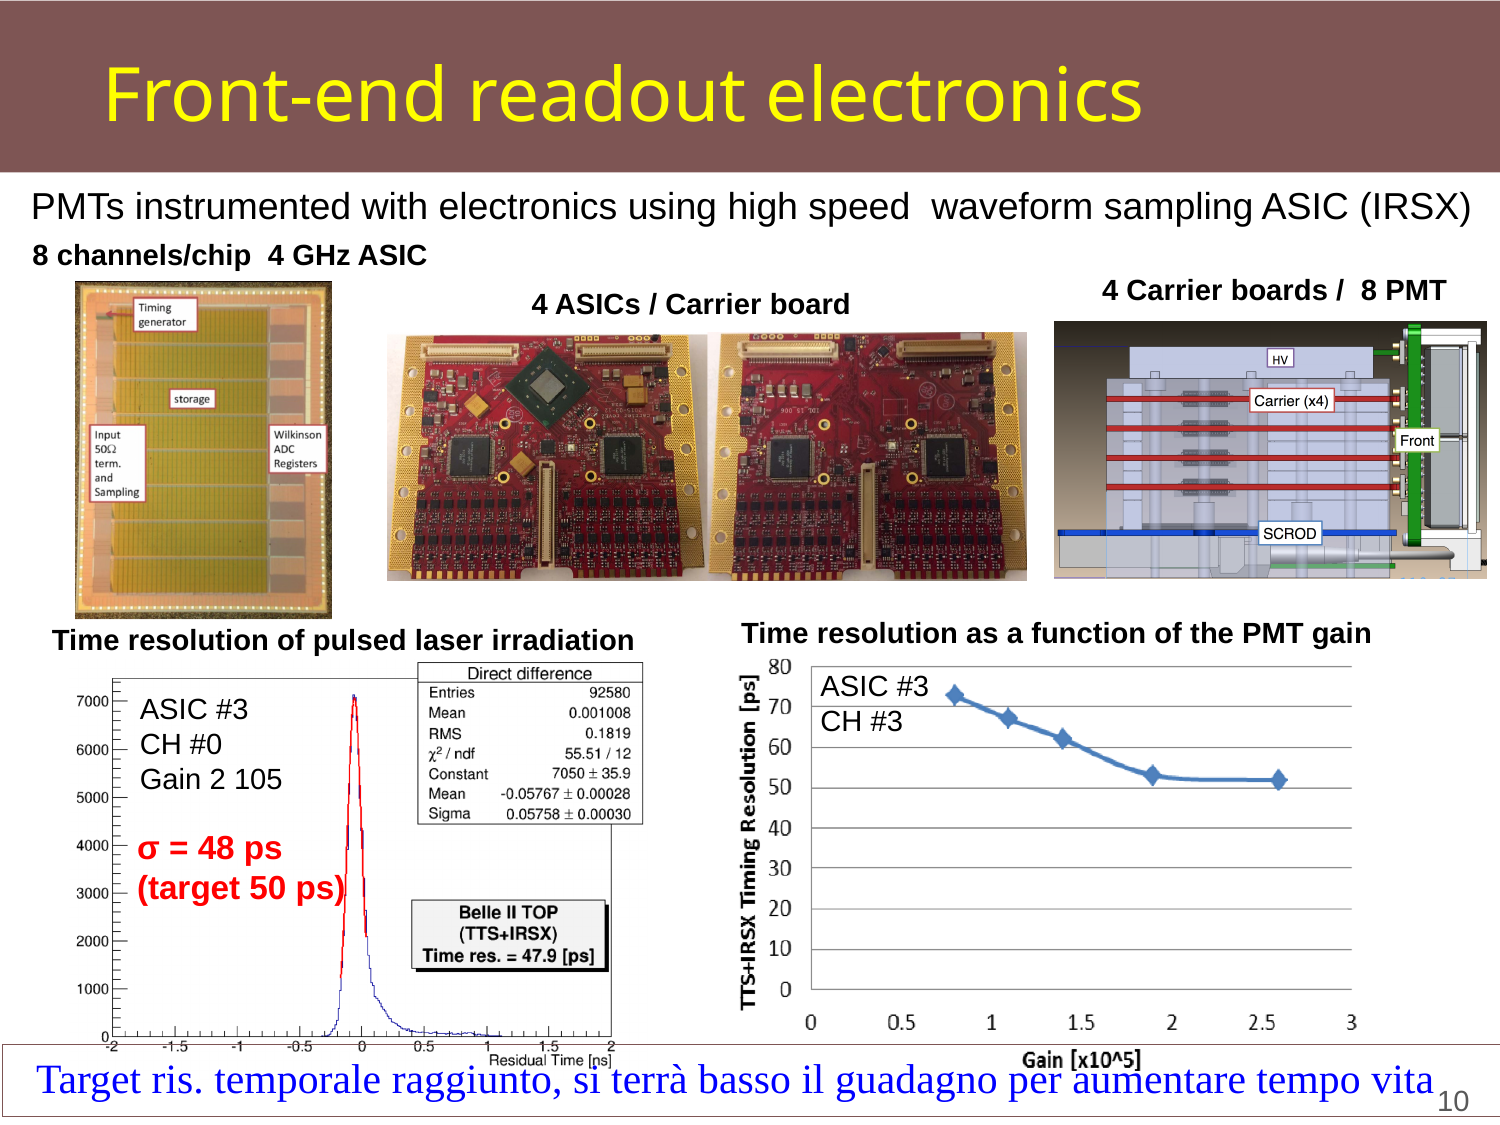

# Front-end readout electronics
PMTs instrumented with electronics using high speed waveform sampling ASIC (IRSX)
8 channels/chip 4 GHz ASIC
4 Carrier boards / 8 PMT
4 ASICs / Carrier board
Time resolution as a function of the PMT gain
Time resolution of pulsed laser irradiation
ASIC #3
CH #3
ASIC #3
CH #0
Gain 2 105
σ = 48 ps
(target 50 ps)
Target ris. temporale raggiunto, si terrà basso il guadagno per aumentare tempo vita